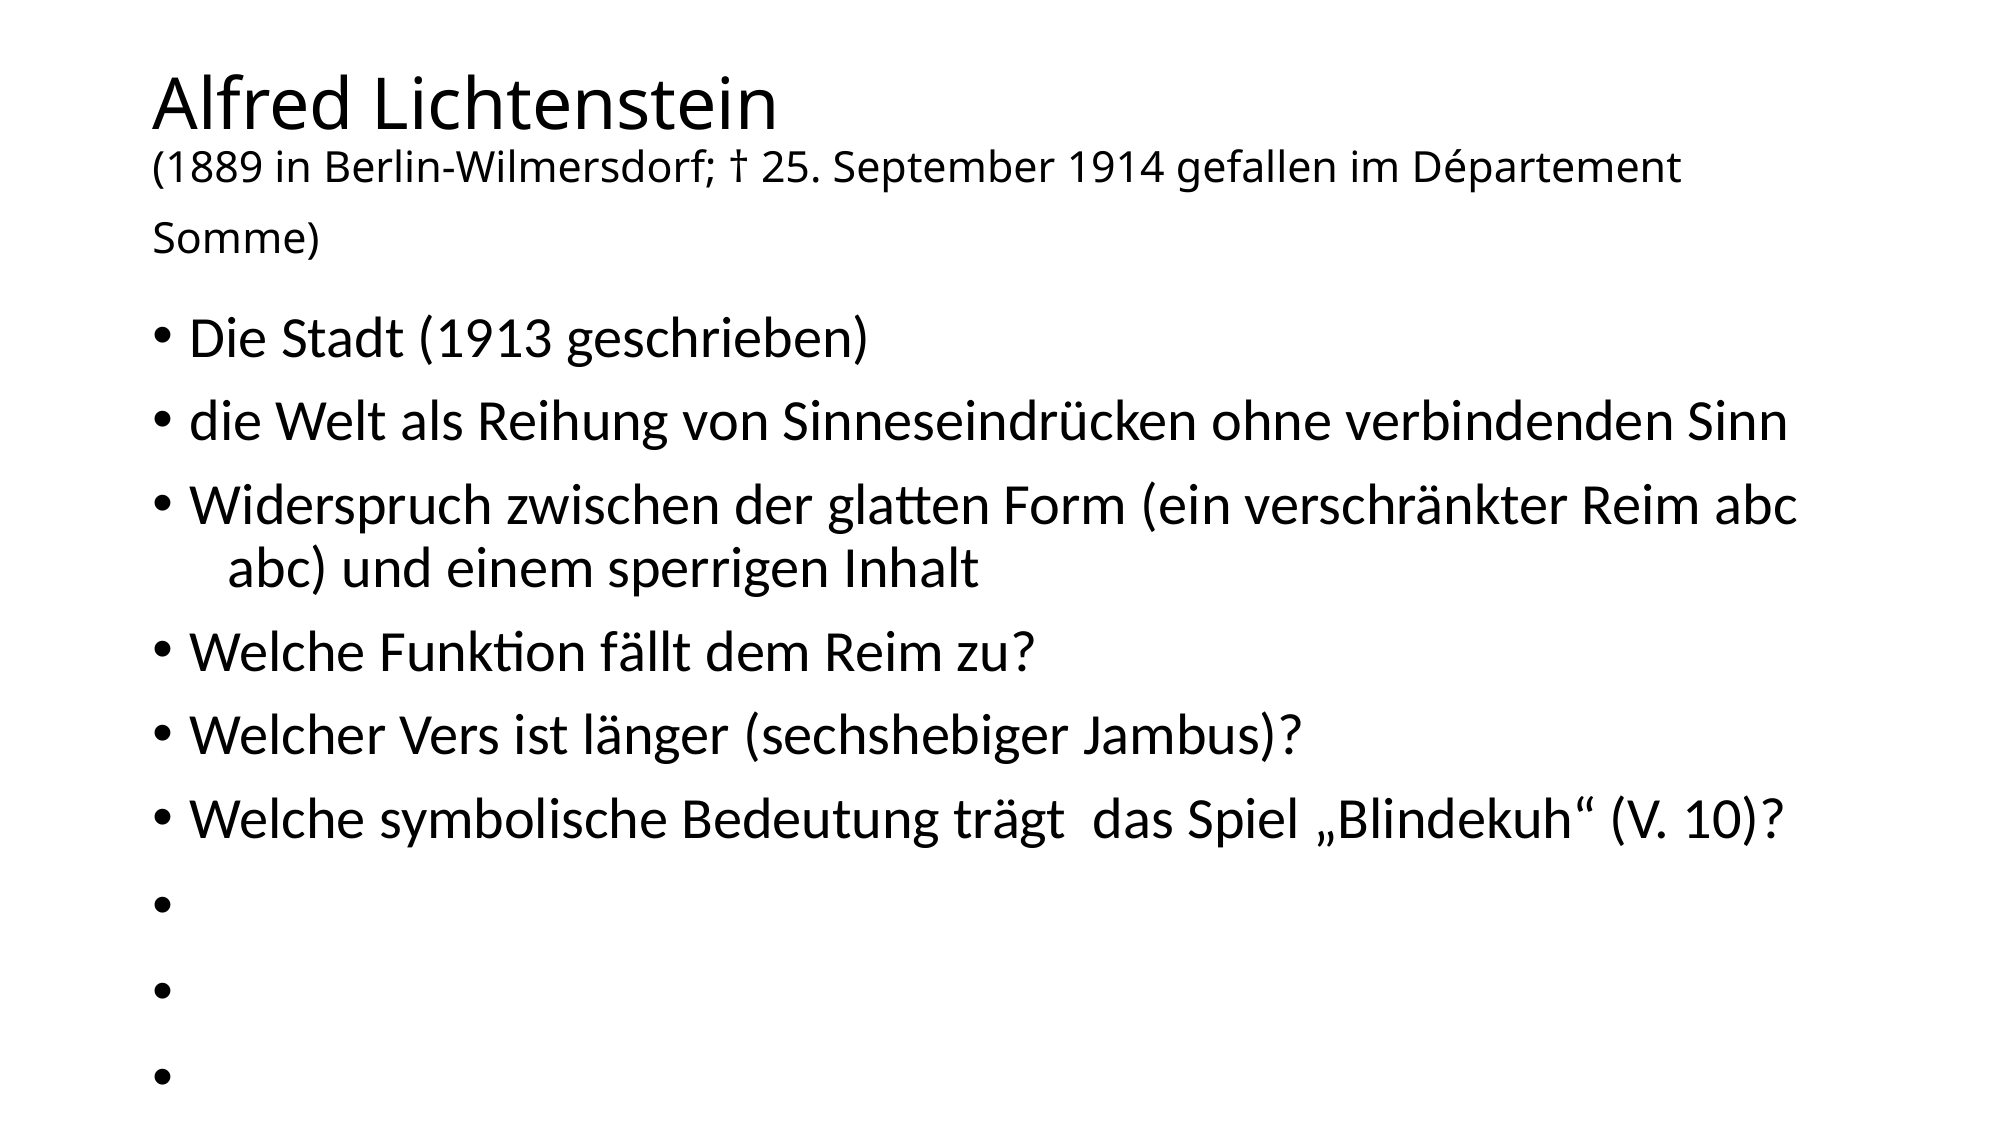

# Alfred Lichtenstein (1889 in Berlin-Wilmersdorf; † 25. September 1914 gefallen im Département Somme)
Die Stadt (1913 geschrieben)
die Welt als Reihung von Sinneseindrücken ohne verbindenden Sinn
Widerspruch zwischen der glatten Form (ein verschränkter Reim abc abc) und einem sperrigen Inhalt
Welche Funktion fällt dem Reim zu?
Welcher Vers ist länger (sechshebiger Jambus)?
Welche symbolische Bedeutung trägt  das Spiel „Blindekuh“ (V. 10)?